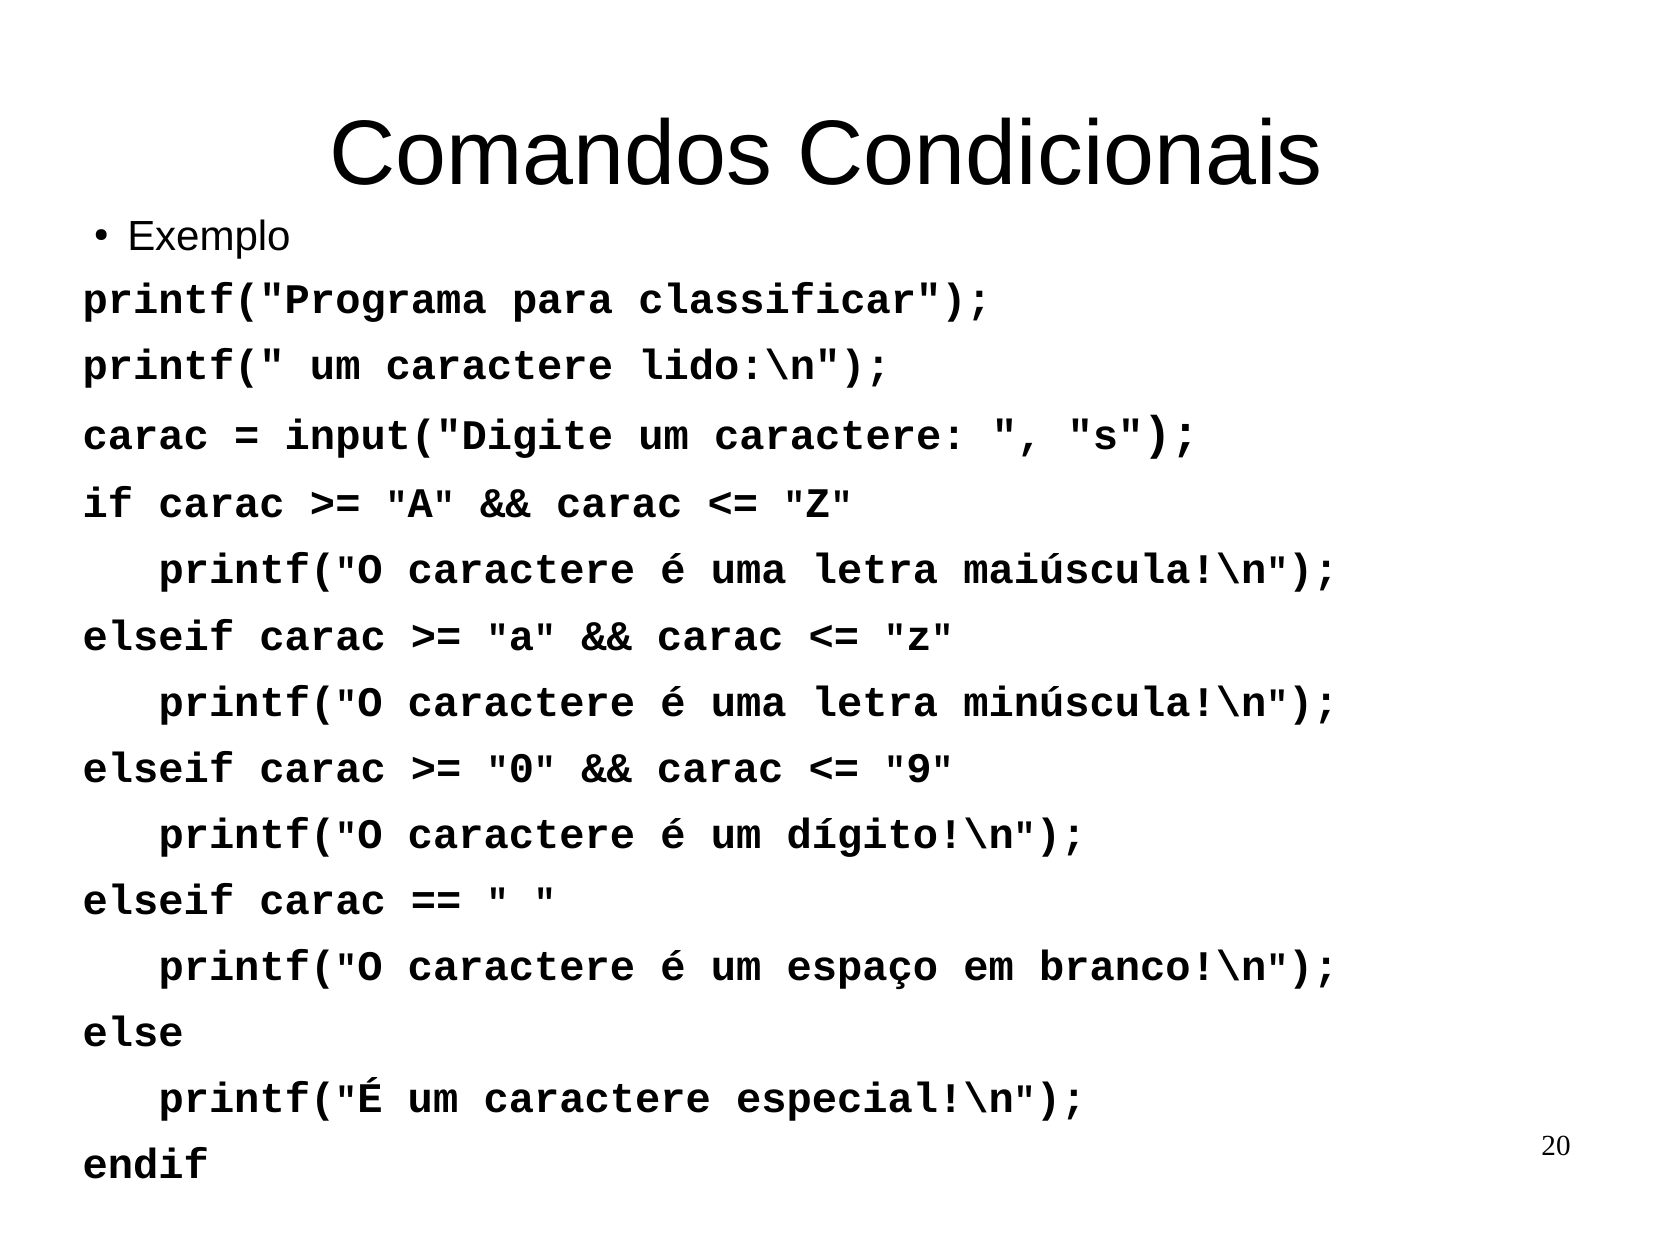

# Comandos Condicionais
Exemplo
printf("Programa para classificar");
printf(" um caractere lido:\n");
carac = input("Digite um caractere: ", "s");
if carac >= "A" && carac <= "Z"
 printf("O caractere é uma letra maiúscula!\n");
elseif carac >= "a" && carac <= "z"
 printf("O caractere é uma letra minúscula!\n");
elseif carac >= "0" && carac <= "9"
 printf("O caractere é um dígito!\n");
elseif carac == " "
 printf("O caractere é um espaço em branco!\n");
else
 printf("É um caractere especial!\n");
endif
20